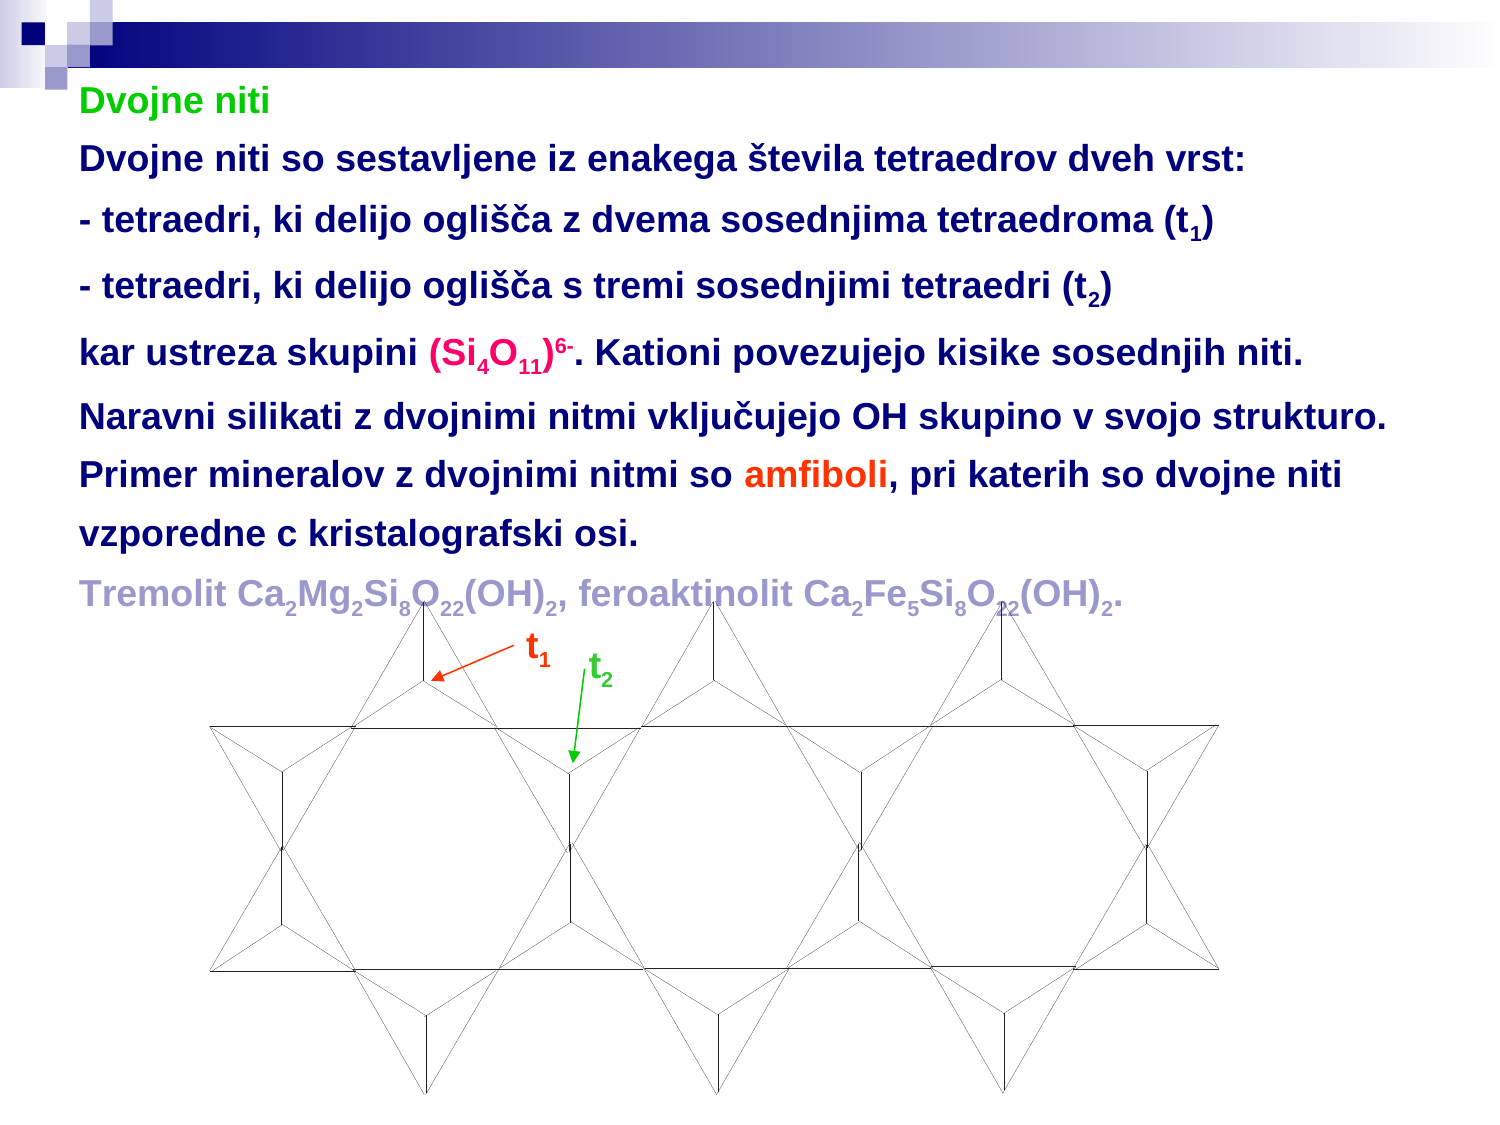

Dvojne niti
Dvojne niti so sestavljene iz enakega števila tetraedrov dveh vrst:
- tetraedri, ki delijo oglišča z dvema sosednjima tetraedroma (t1)
- tetraedri, ki delijo oglišča s tremi sosednjimi tetraedri (t2)
kar ustreza skupini (Si4O11)6-. Kationi povezujejo kisike sosednjih niti.
Naravni silikati z dvojnimi nitmi vključujejo OH skupino v svojo strukturo.
Primer mineralov z dvojnimi nitmi so amfiboli, pri katerih so dvojne niti
vzporedne c kristalografski osi.
Tremolit Ca2Mg2Si8O22(OH)2, feroaktinolit Ca2Fe5Si8O22(OH)2.
t1
t2